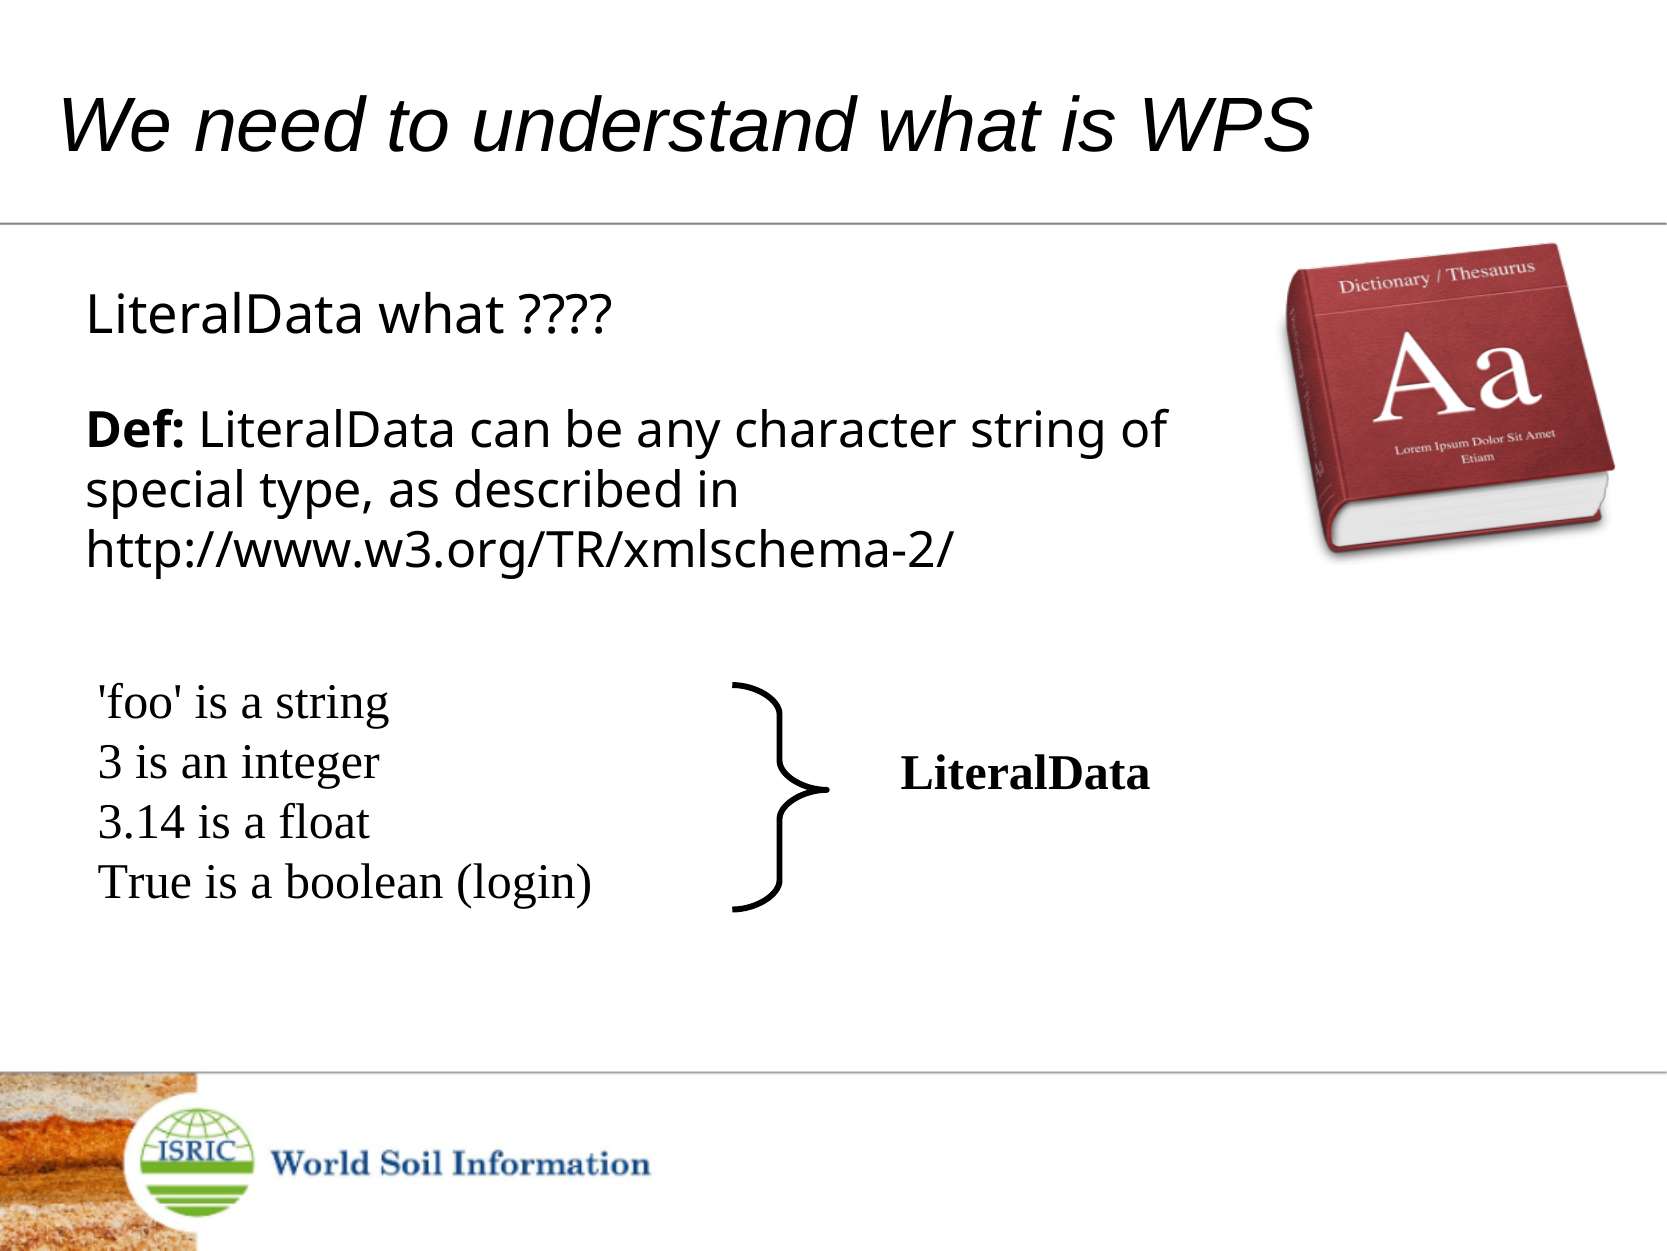

We need to understand what is WPS
LiteralData what ????
Def: LiteralData can be any character string of special type, as described in http://www.w3.org/TR/xmlschema-2/
'foo' is a string
3 is an integer
3.14 is a float
True is a boolean (login)
LiteralData
#